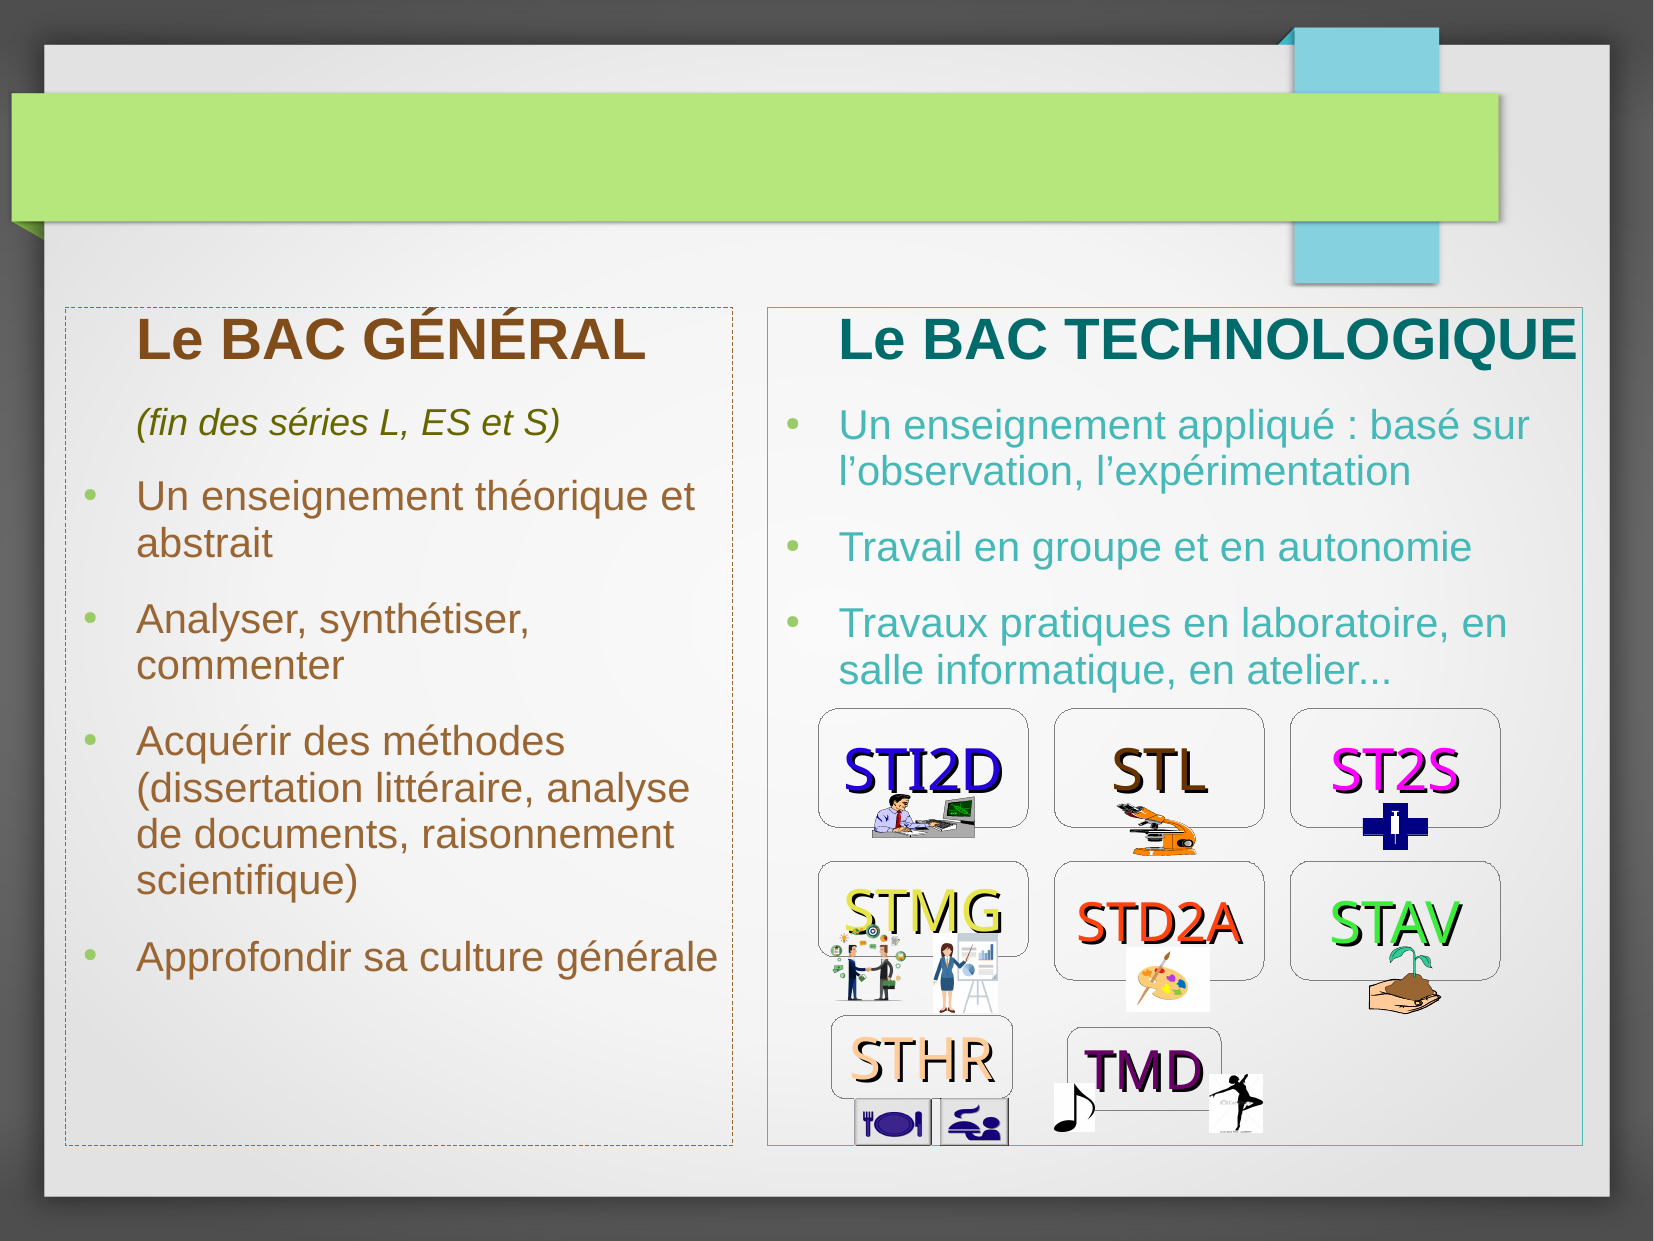

# Le BAC GÉNÉRAL
(fin des séries L, ES et S)
Un enseignement théorique et abstrait
Analyser, synthétiser, commenter
Acquérir des méthodes (dissertation littéraire, analyse de documents, raisonnement scientifique)
Approfondir sa culture générale
Le BAC TECHNOLOGIQUE
Un enseignement appliqué : basé sur l’observation, l’expérimentation
Travail en groupe et en autonomie
Travaux pratiques en laboratoire, en salle informatique, en atelier...
STI2D
STL
ST2S
STMG
STD2A
STAV
STHR
TMD